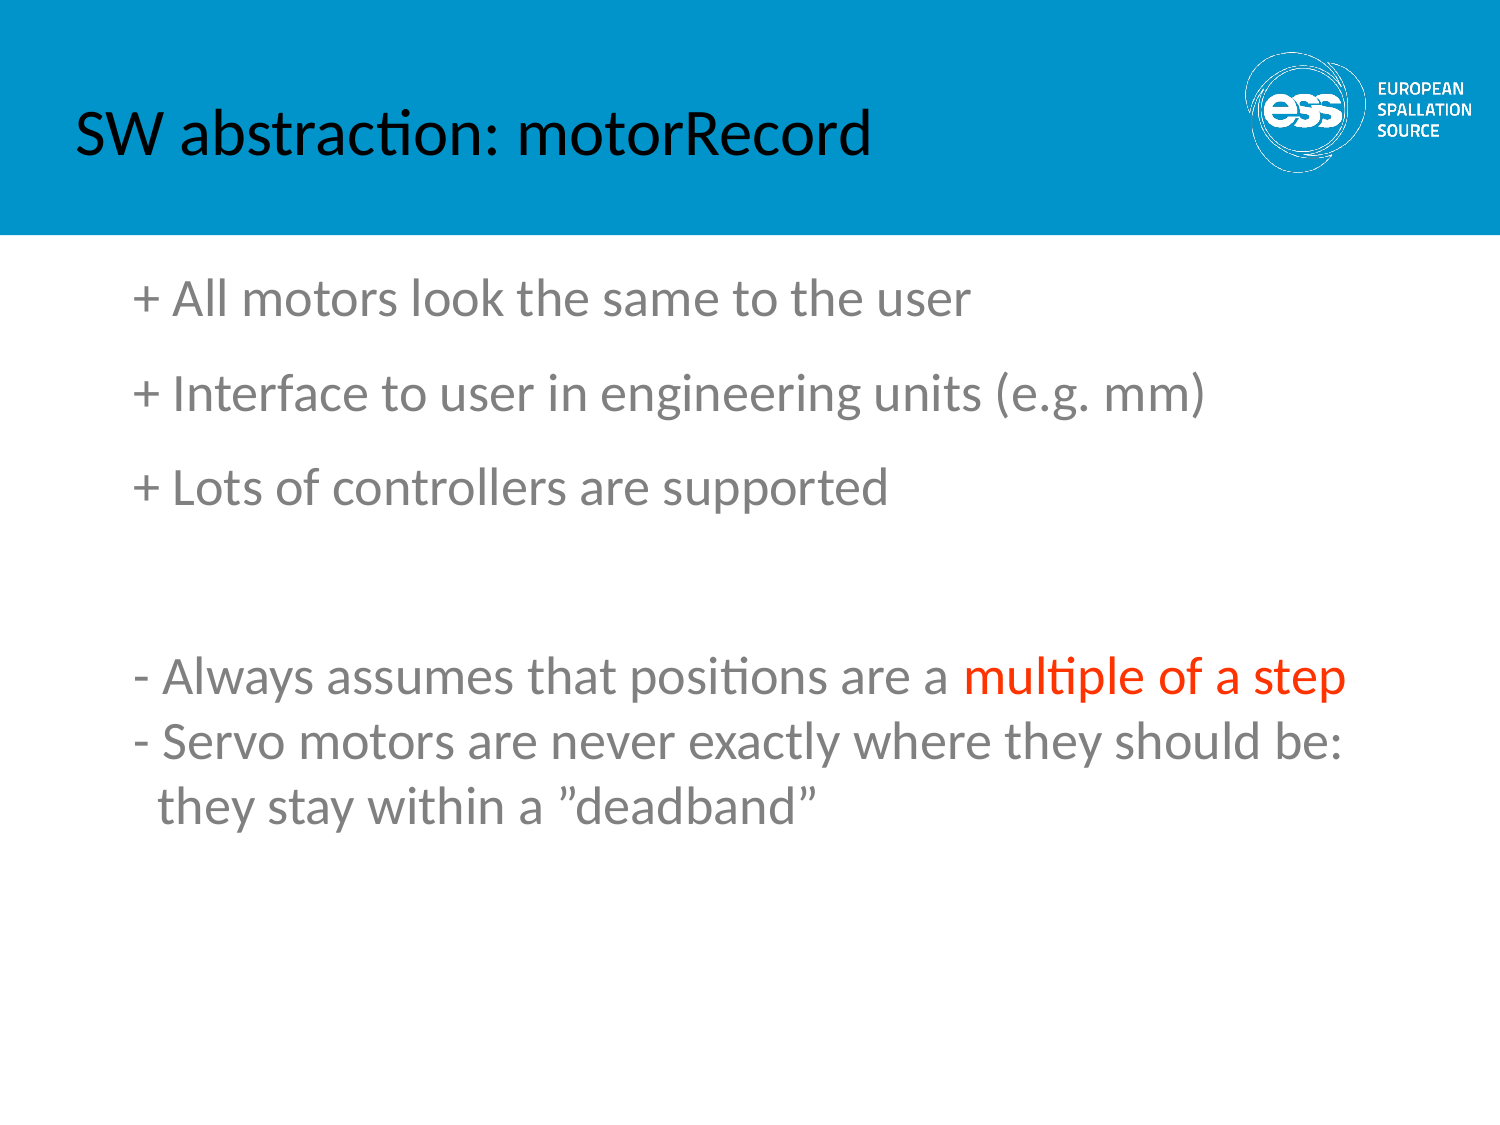

# SW abstraction: motorRecord
 + All motors look the same to the user
 + Interface to user in engineering units (e.g. mm)
 + Lots of controllers are supported
 - Always assumes that positions are a multiple of a step
 - Servo motors are never exactly where they should be:
 they stay within a ”deadband”